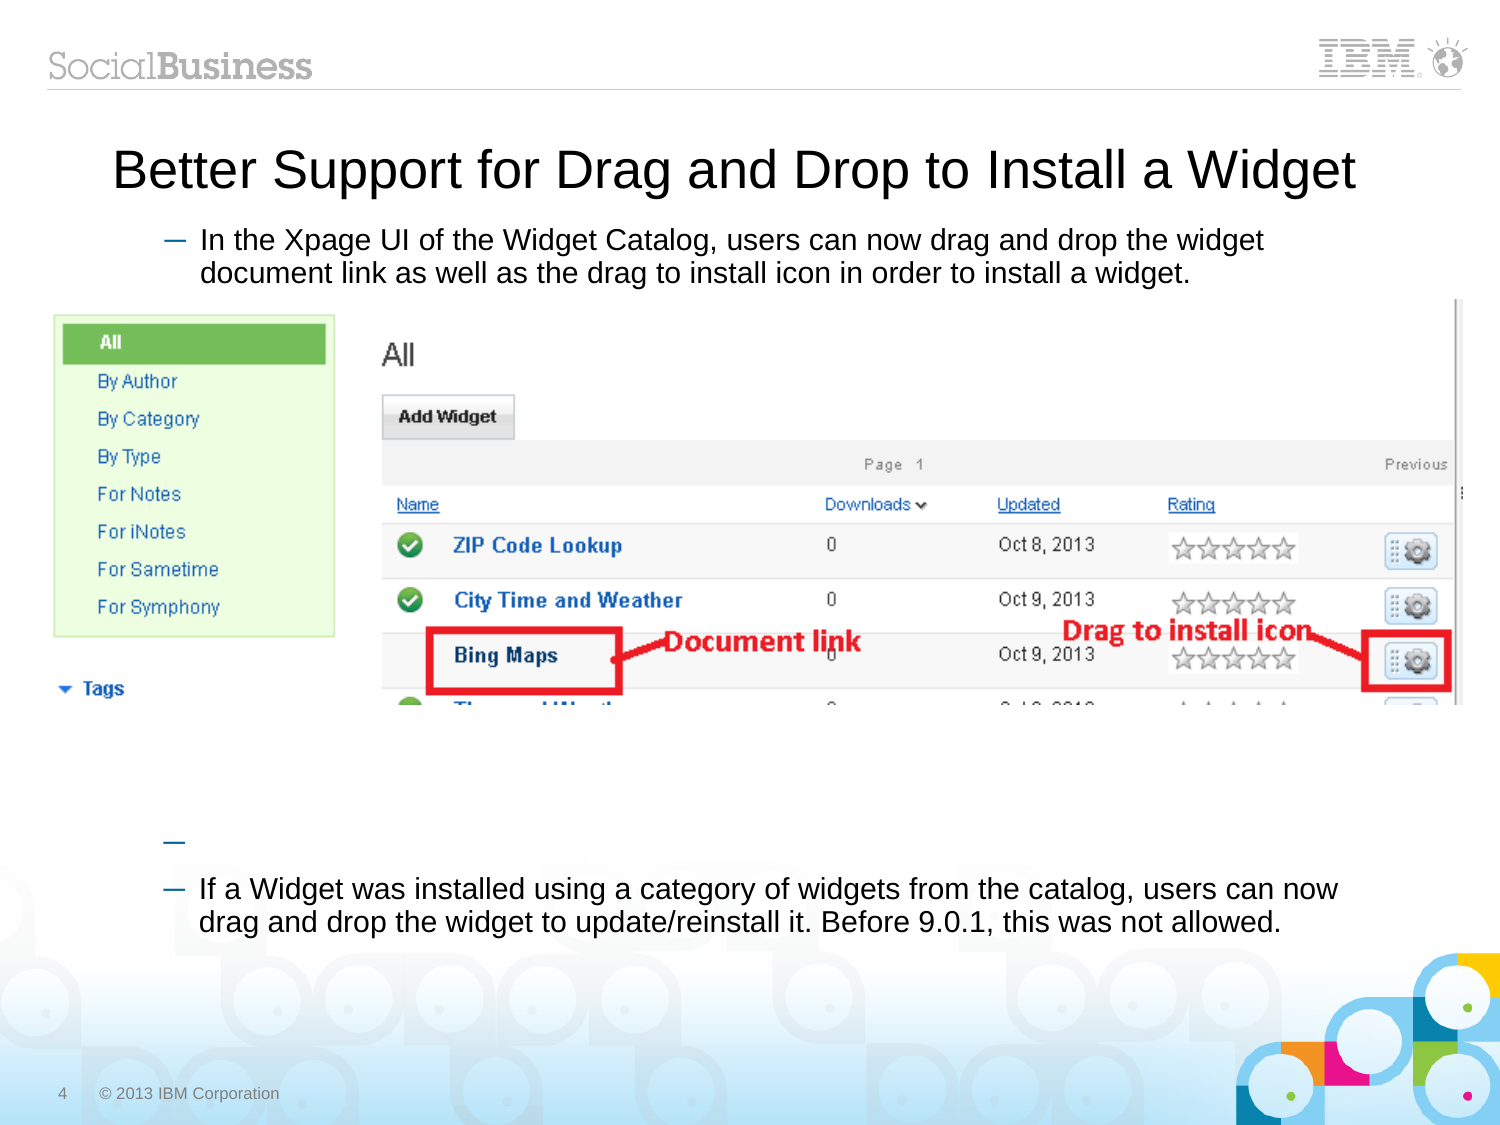

# Better Support for Drag and Drop to Install a Widget
In the Xpage UI of the Widget Catalog, users can now drag and drop the widget document link as well as the drag to install icon in order to install a widget.
If a Widget was installed using a category of widgets from the catalog, users can now drag and drop the widget to update/reinstall it. Before 9.0.1, this was not allowed.
4